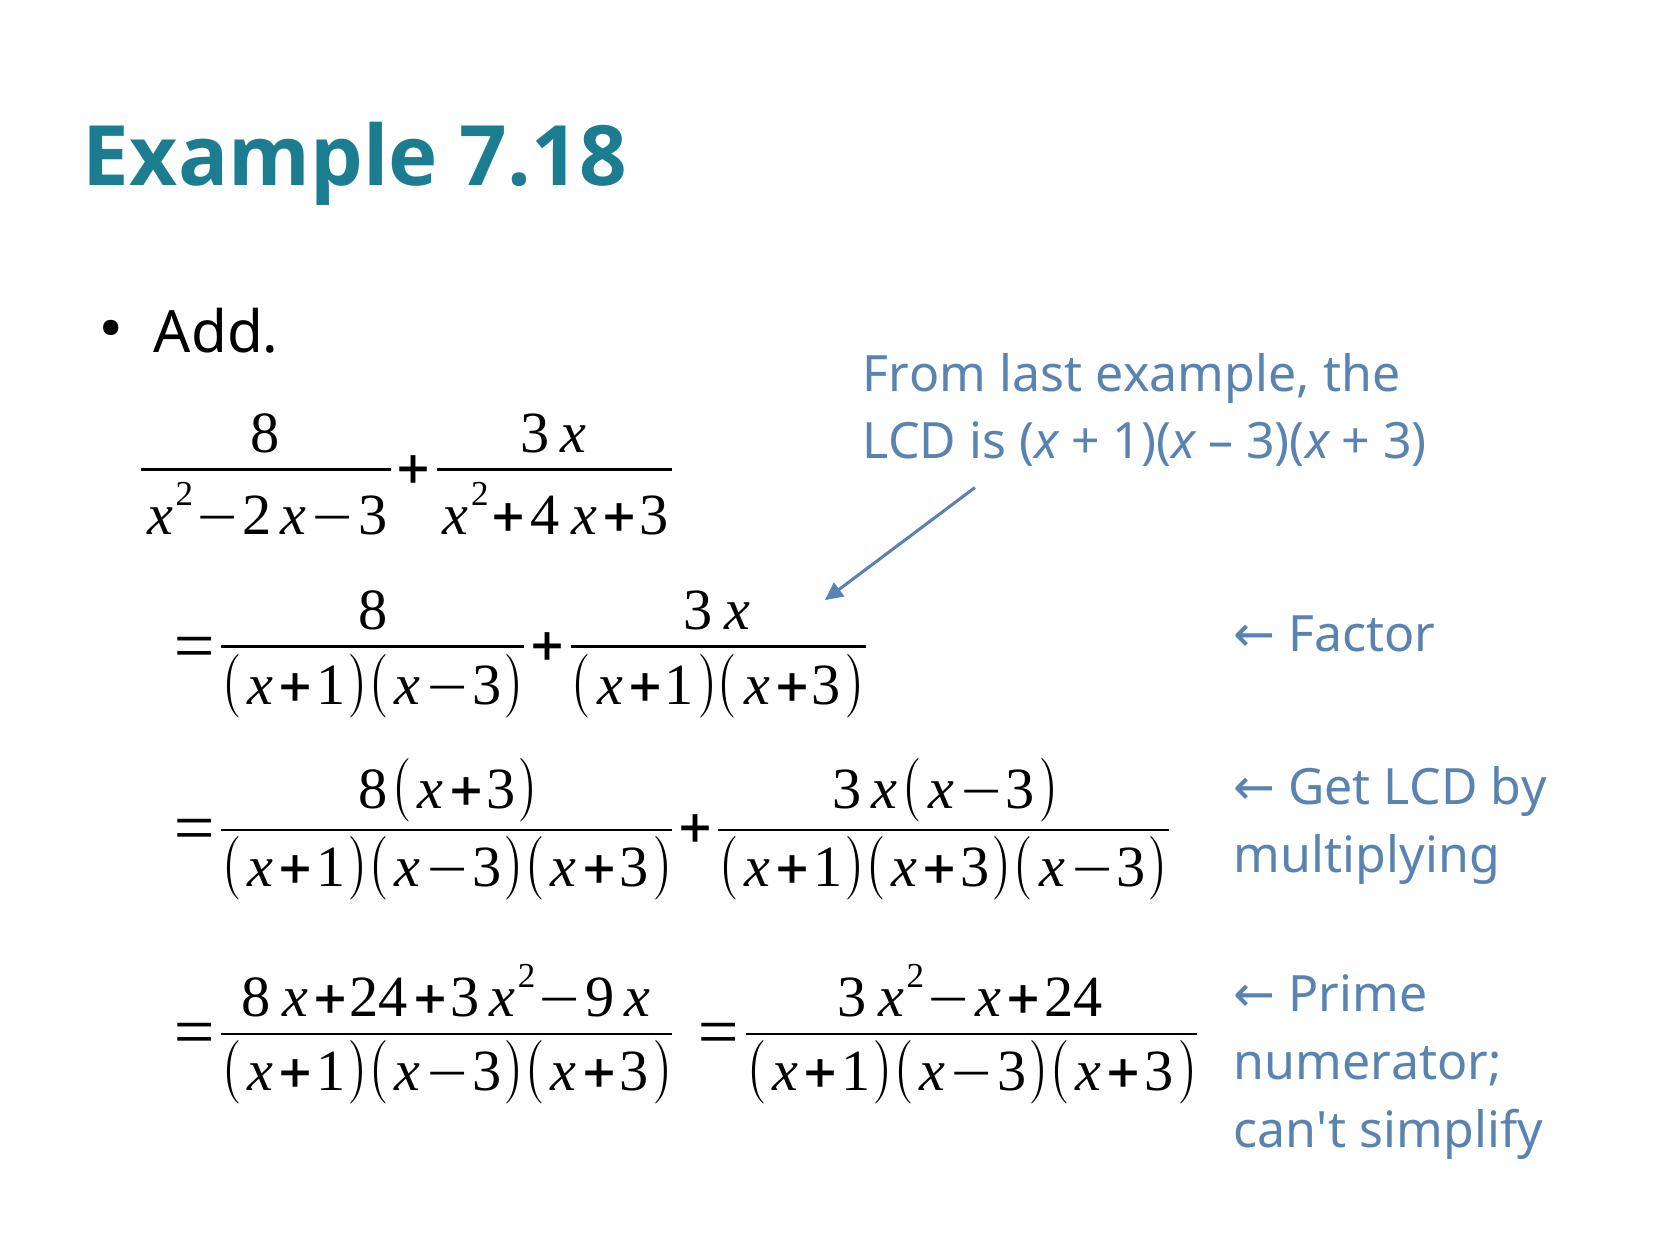

# Example 7.18
Add.
From last example, the LCD is (x + 1)(x – 3)(x + 3)
← Factor
← Get LCD by multiplying
← Prime numerator; can't simplify